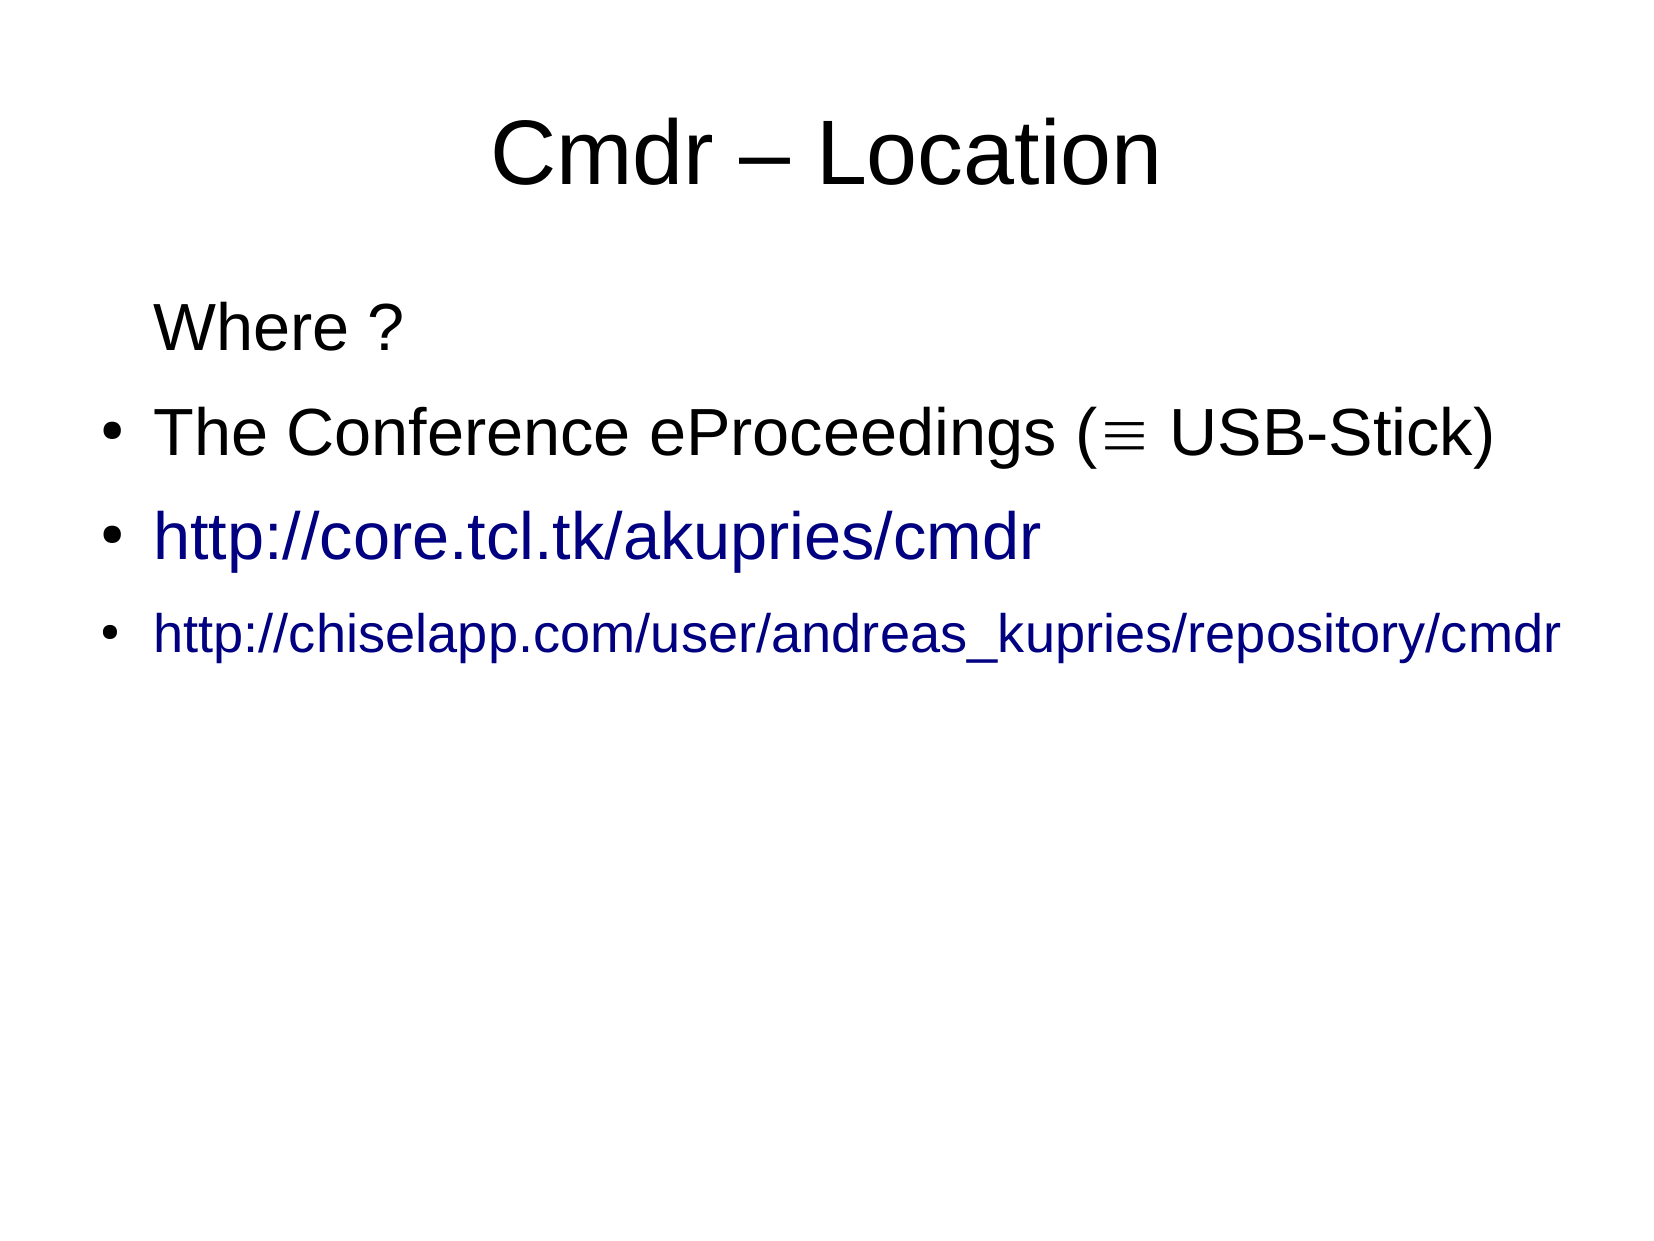

# Cmdr – Location
Where ?
The Conference eProceedings (º USB-Stick)
http://core.tcl.tk/akupries/cmdr
http://chiselapp.com/user/andreas_kupries/repository/cmdr